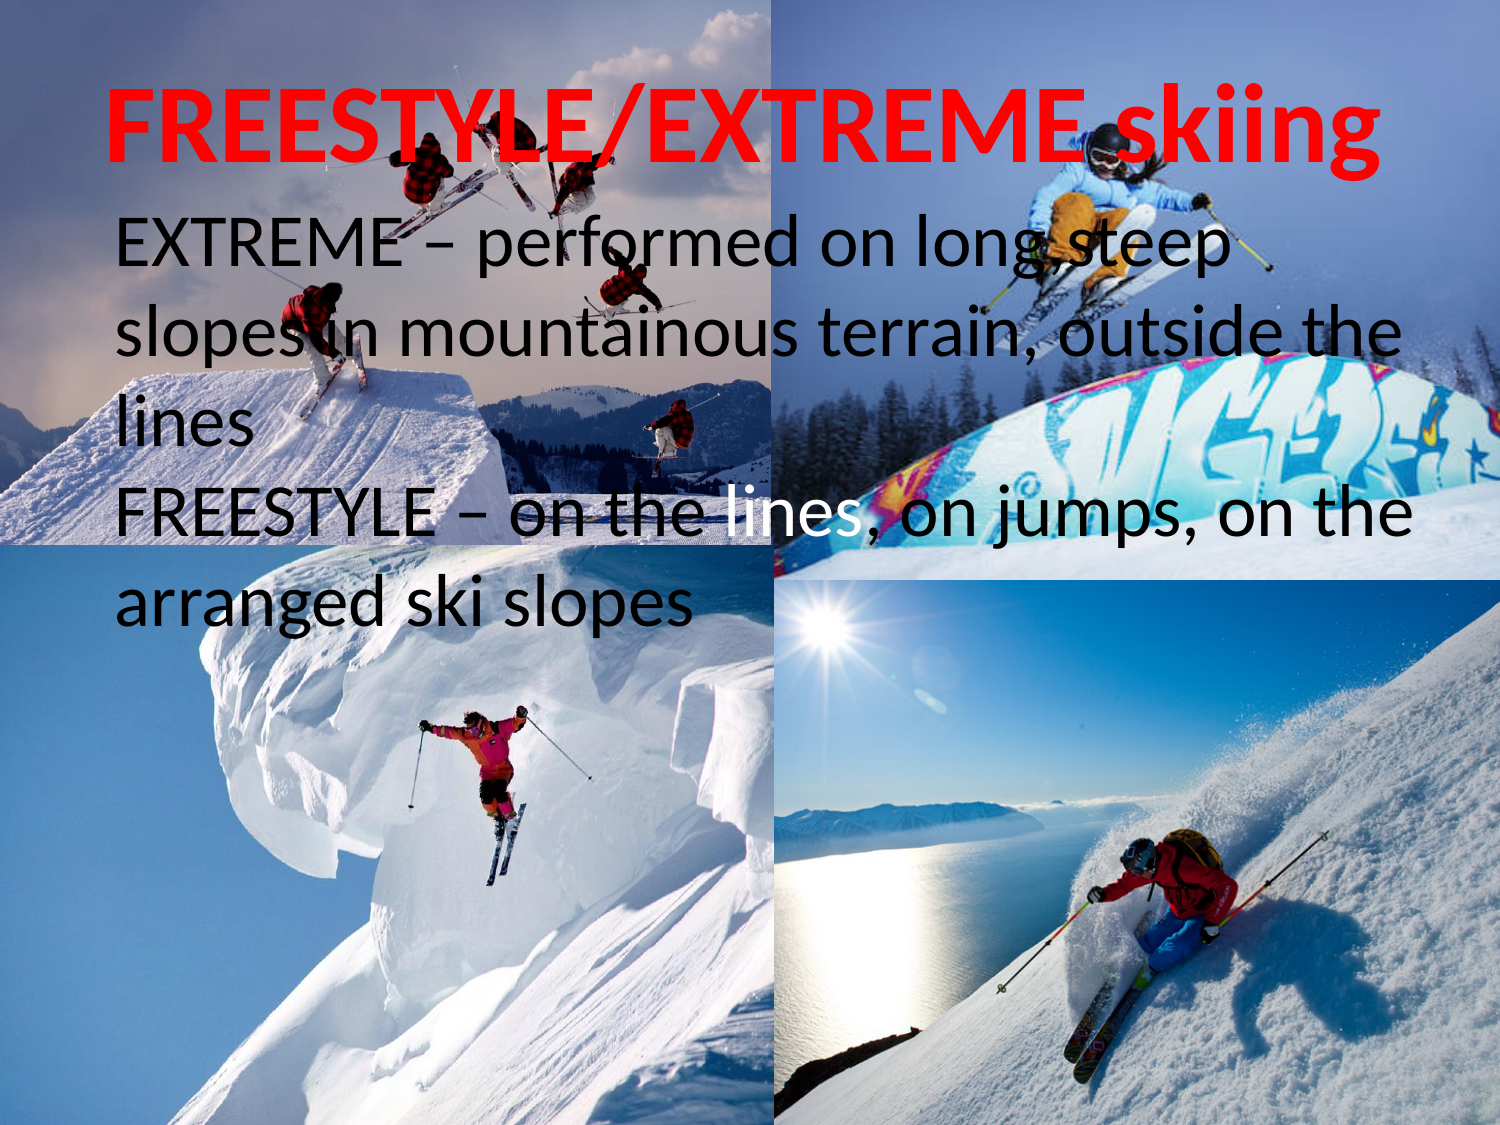

FREESTYLE/EXTREME skiing
EXTREME – performed on long,steep slopes in mountainous terrain, outside the lines
FREESTYLE – on the lines, on jumps, on the arranged ski slopes